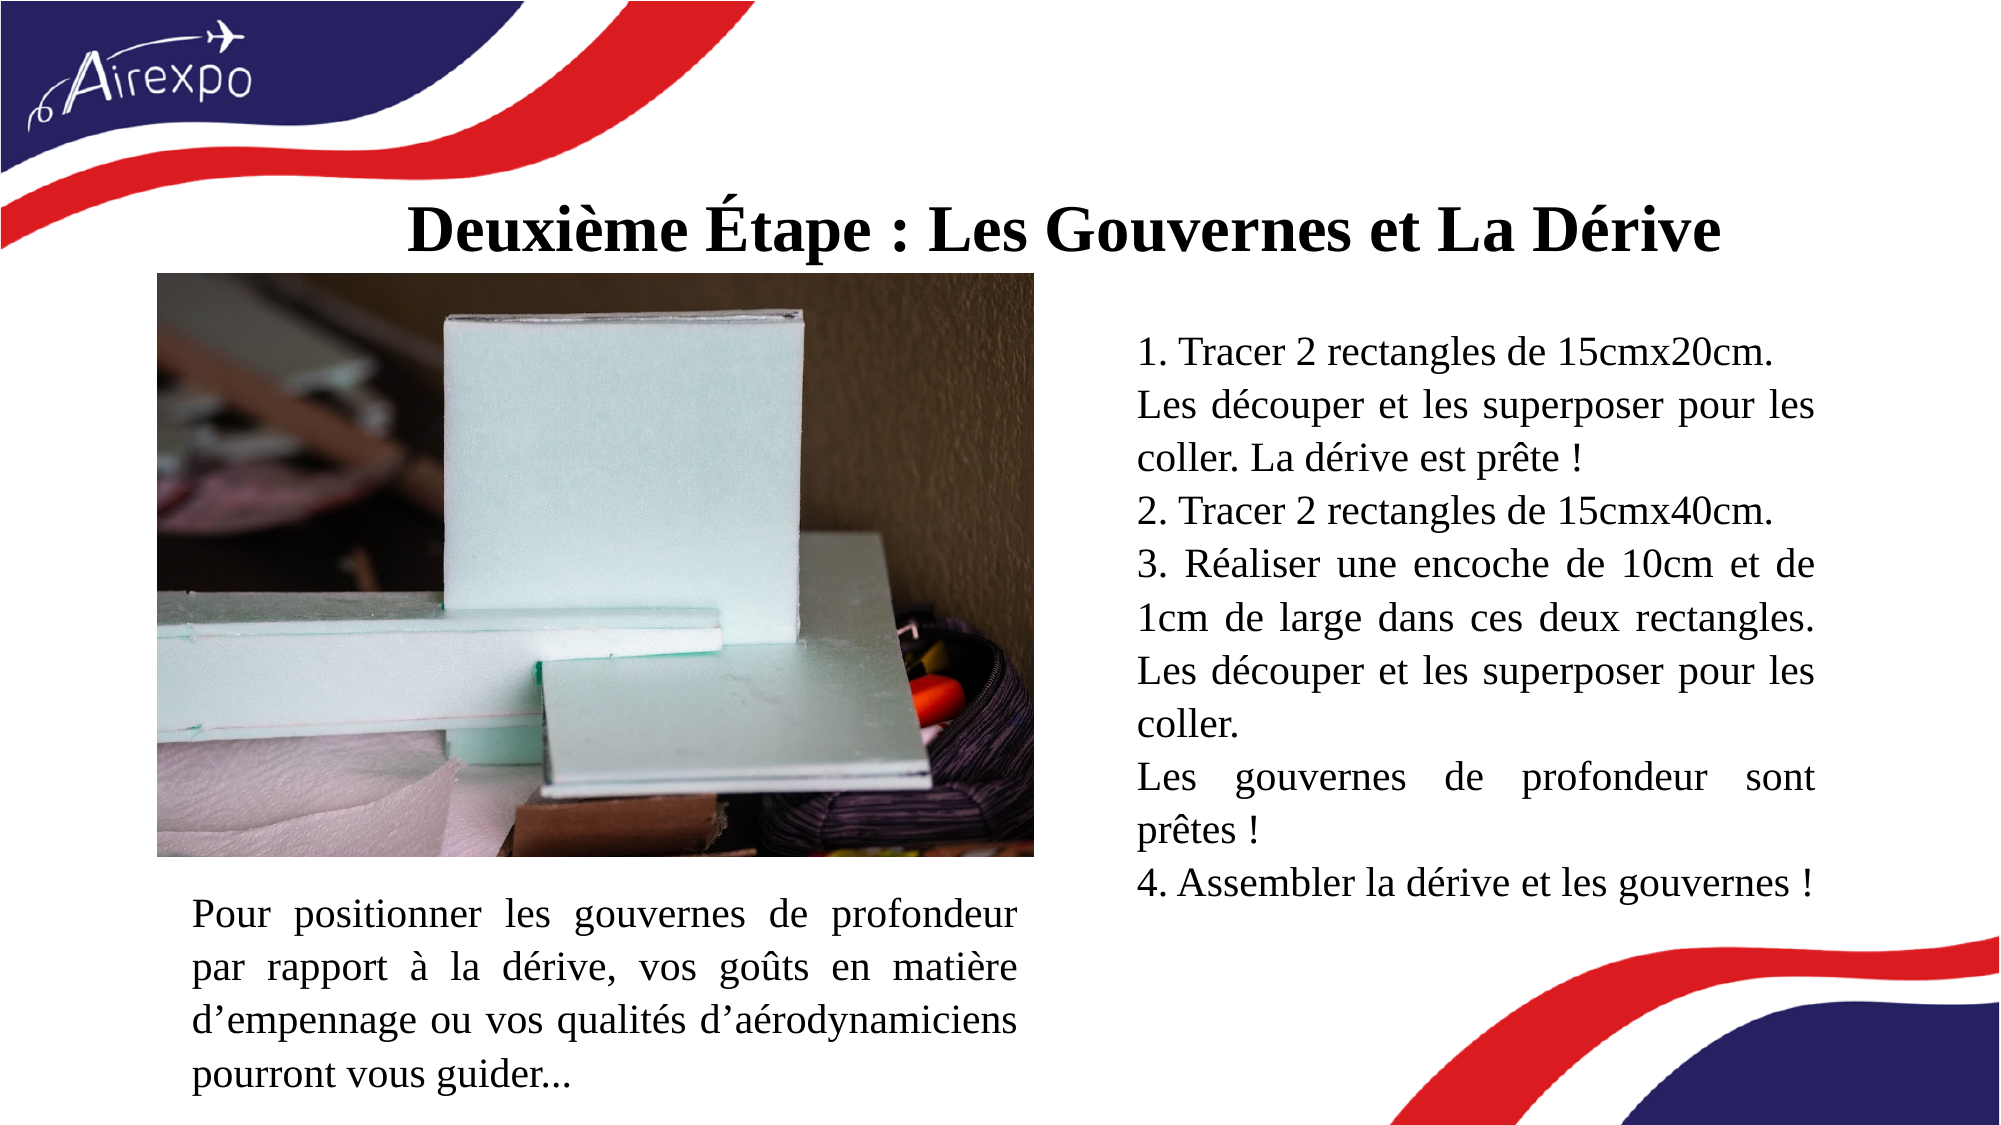

# Deuxième Étape : Les Gouvernes et La Dérive
1. Tracer 2 rectangles de 15cmx20cm.
Les découper et les superposer pour les coller. La dérive est prête !
2. Tracer 2 rectangles de 15cmx40cm.
3. Réaliser une encoche de 10cm et de 1cm de large dans ces deux rectangles. Les découper et les superposer pour les coller.
Les gouvernes de profondeur sont prêtes !
4. Assembler la dérive et les gouvernes !
Pour positionner les gouvernes de profondeur par rapport à la dérive, vos goûts en matière d’empennage ou vos qualités d’aérodynamiciens pourront vous guider...